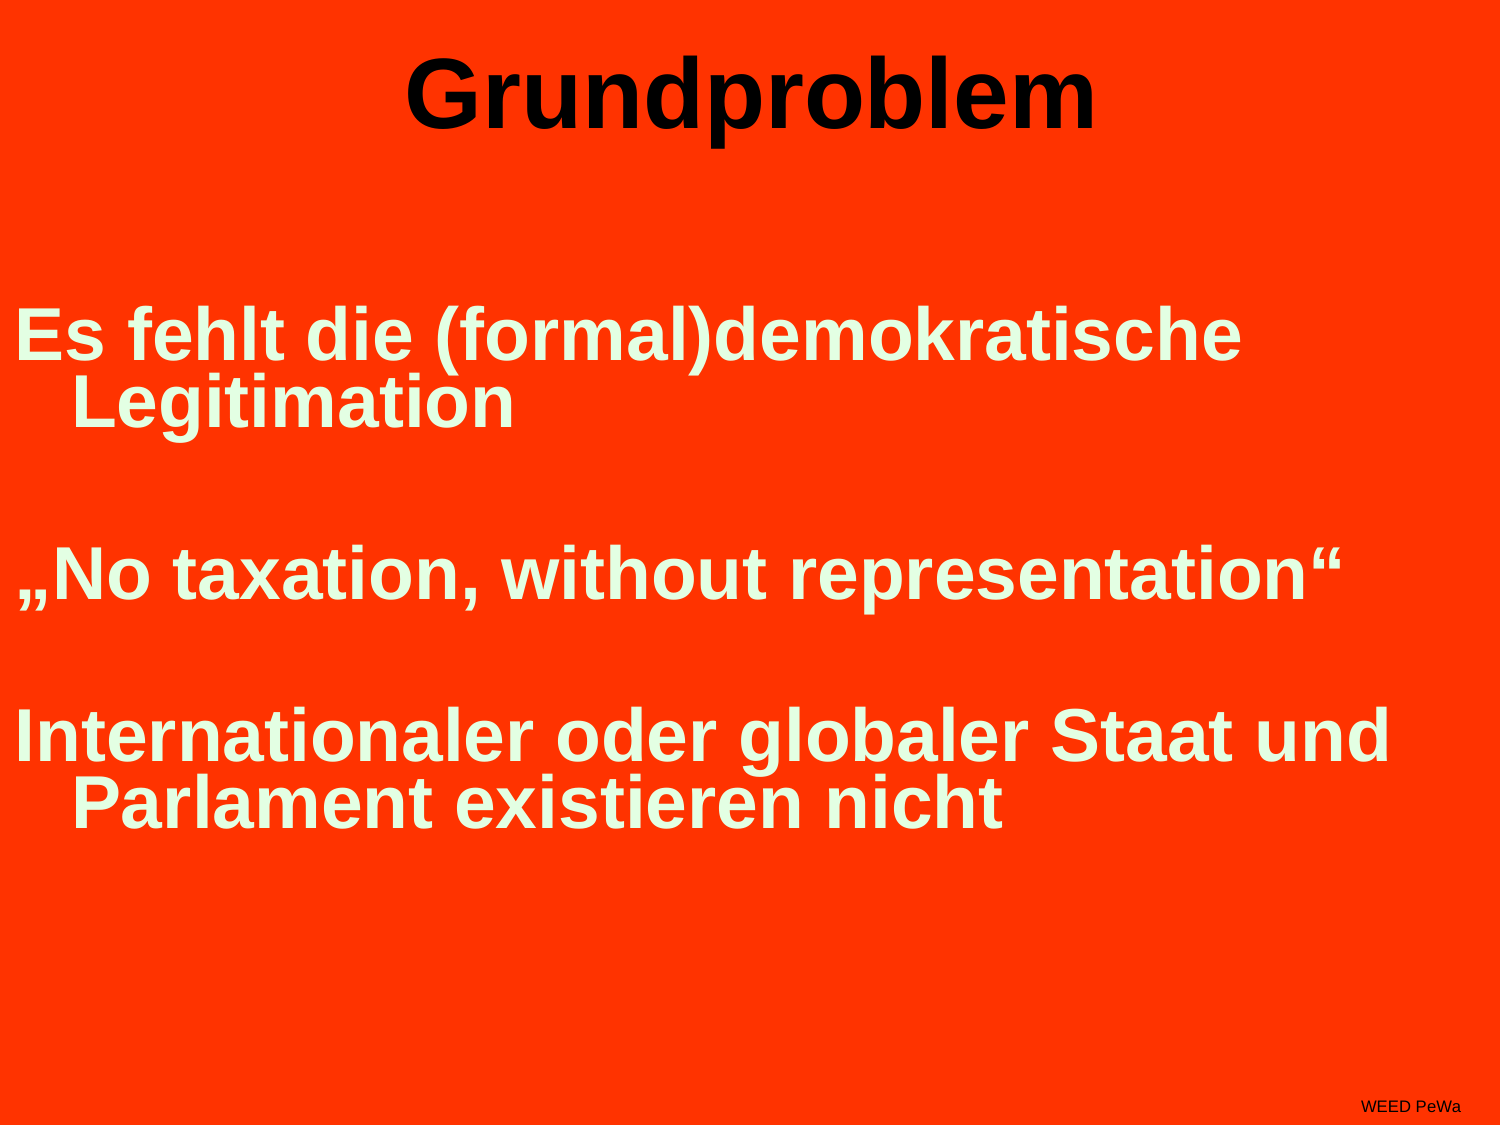

# Grundproblem
Es fehlt die (formal)demokratische Legitimation
„No taxation, without representation“
Internationaler oder globaler Staat und Parlament existieren nicht
WEED PeWa